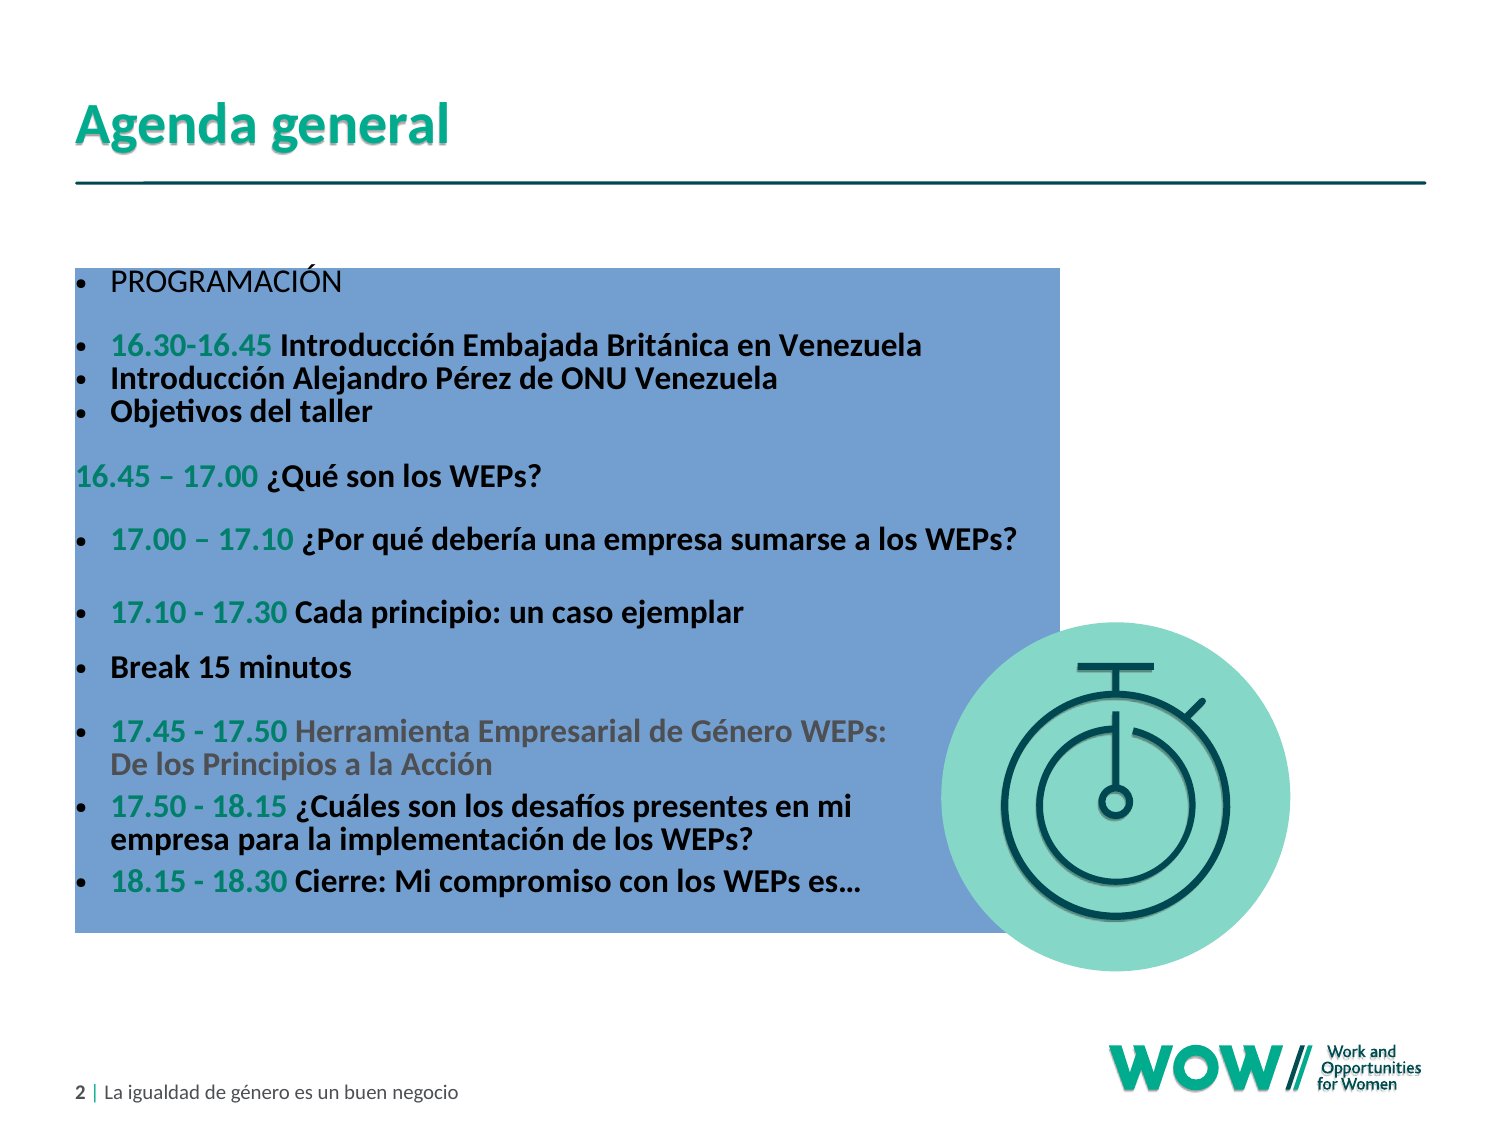

# Agenda general
| PROGRAMACIÓN |
| --- |
| 16.30-16.45 Introducción Embajada Británica en Venezuela Introducción Alejandro Pérez de ONU Venezuela Objetivos del taller |
| 16.45 – 17.00 ¿Qué son los WEPs? |
| 17.00 – 17.10 ¿Por qué debería una empresa sumarse a los WEPs? |
| 17.10 - 17.30 Cada principio: un caso ejemplar |
| Break 15 minutos |
| 17.45 - 17.50 Herramienta Empresarial de Género WEPs: De los Principios a la Acción |
| 17.50 - 18.15 ¿Cuáles son los desafíos presentes en mi empresa para la implementación de los WEPs? |
| 18.15 - 18.30 Cierre: Mi compromiso con los WEPs es… |
1 | La igualdad de género es un buen negocio